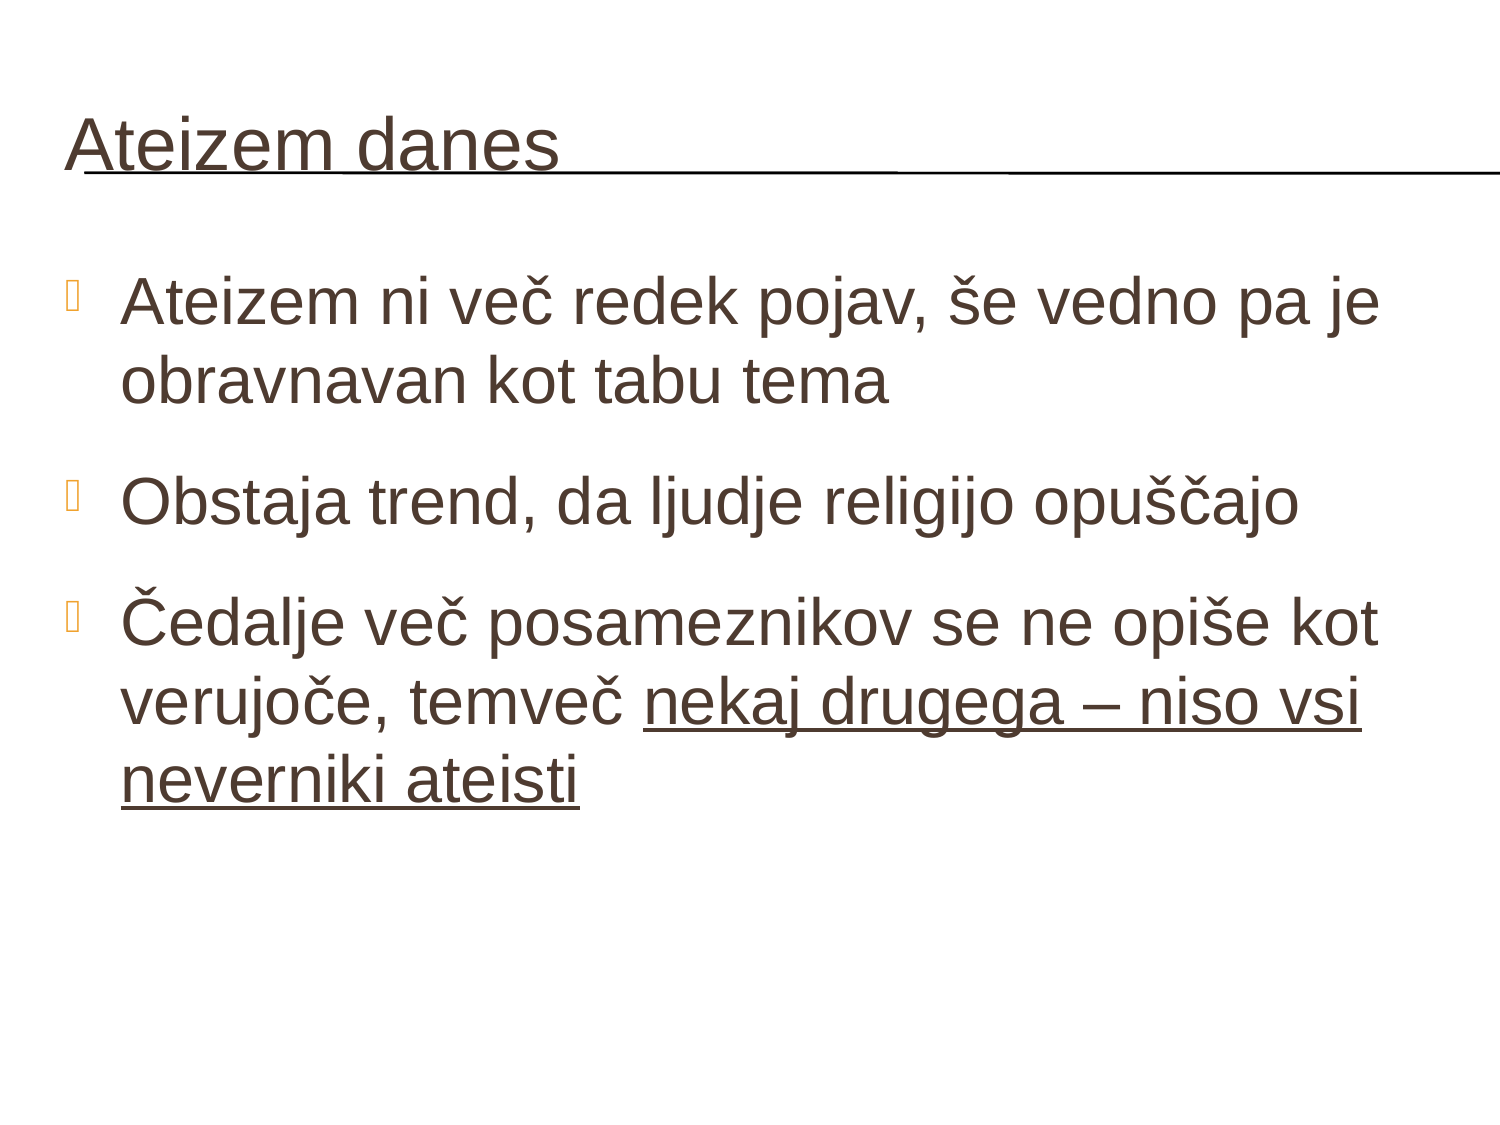

# Ateizem danes
Ateizem ni več redek pojav, še vedno pa je obravnavan kot tabu tema
Obstaja trend, da ljudje religijo opuščajo
Čedalje več posameznikov se ne opiše kot verujoče, temveč nekaj drugega – niso vsi neverniki ateisti